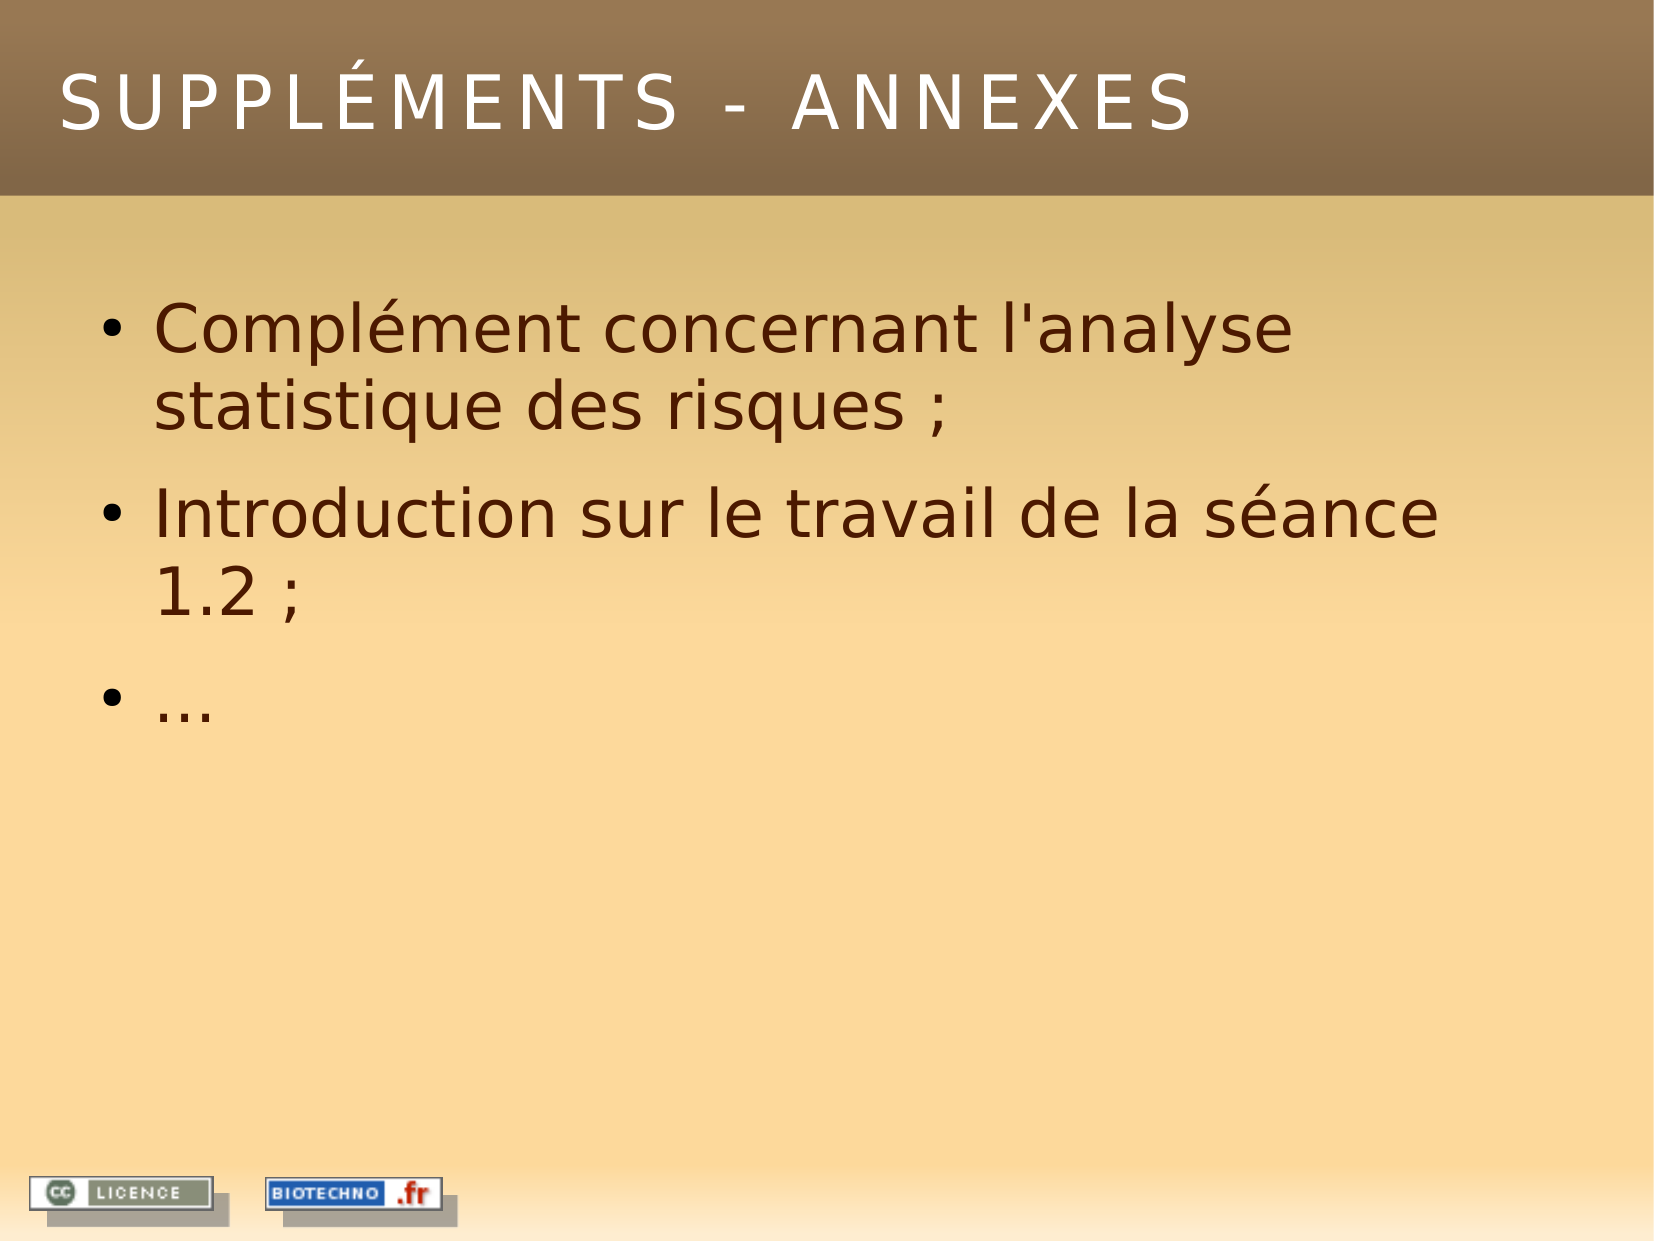

# SUPPLÉMENTS - ANNEXES
Complément concernant l'analyse statistique des risques ;
Introduction sur le travail de la séance 1.2 ;
...